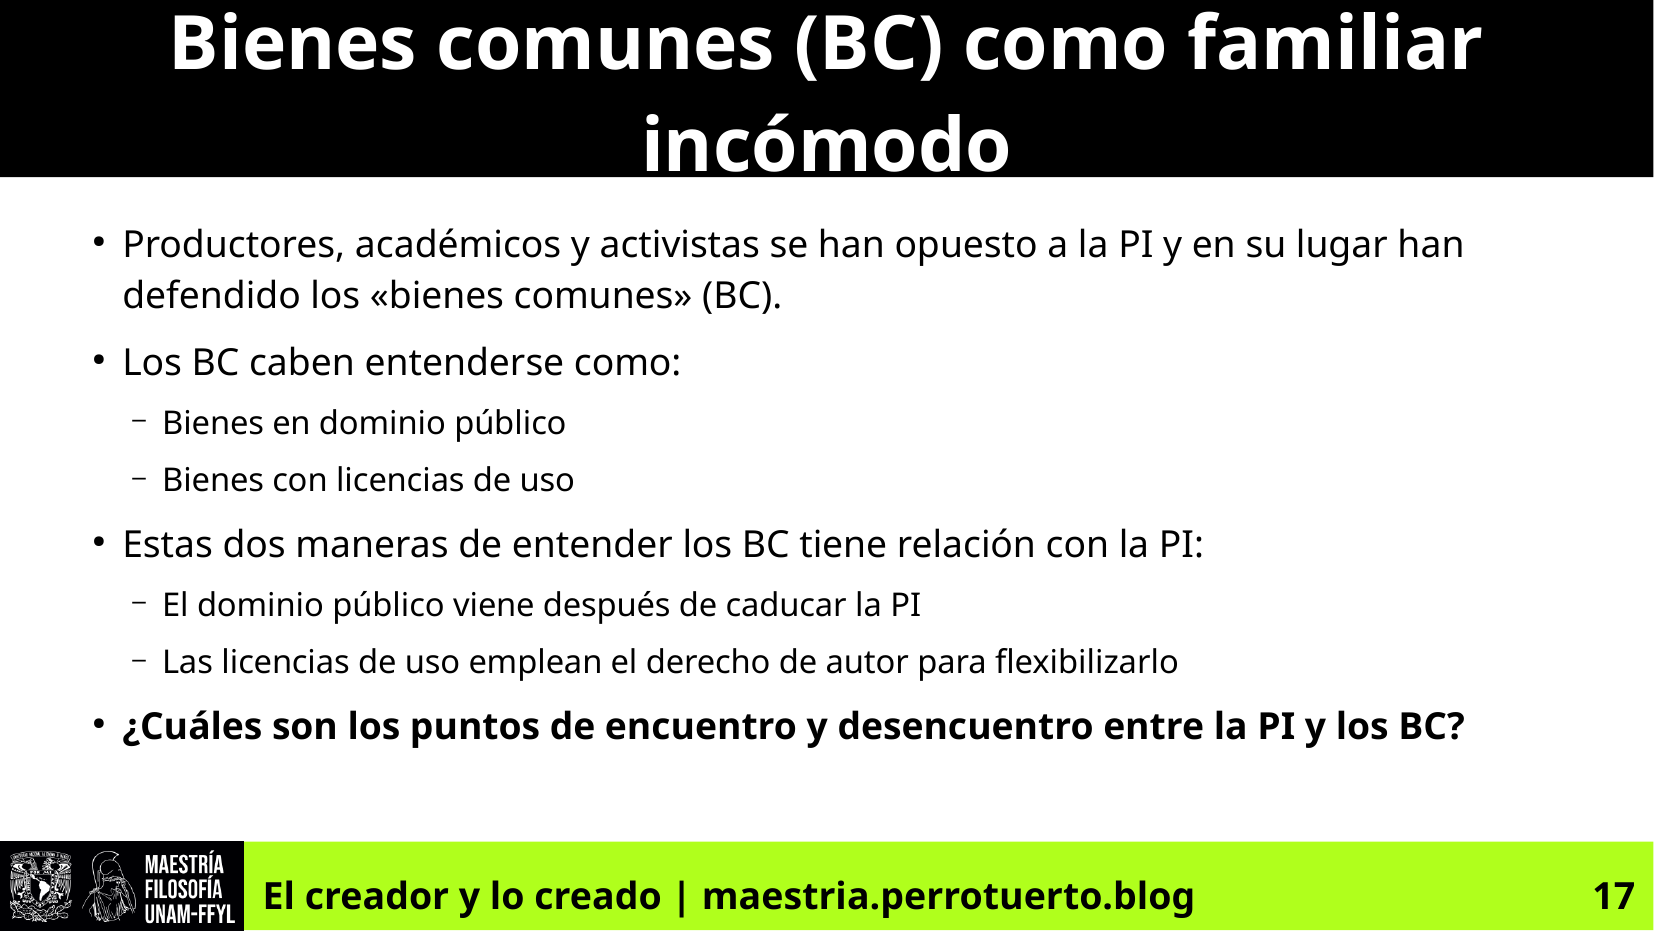

# Bienes comunes (BC) como familiar incómodo
Productores, académicos y activistas se han opuesto a la PI y en su lugar han defendido los «bienes comunes» (BC).
Los BC caben entenderse como:
Bienes en dominio público
Bienes con licencias de uso
Estas dos maneras de entender los BC tiene relación con la PI:
El dominio público viene después de caducar la PI
Las licencias de uso emplean el derecho de autor para flexibilizarlo
¿Cuáles son los puntos de encuentro y desencuentro entre la PI y los BC?